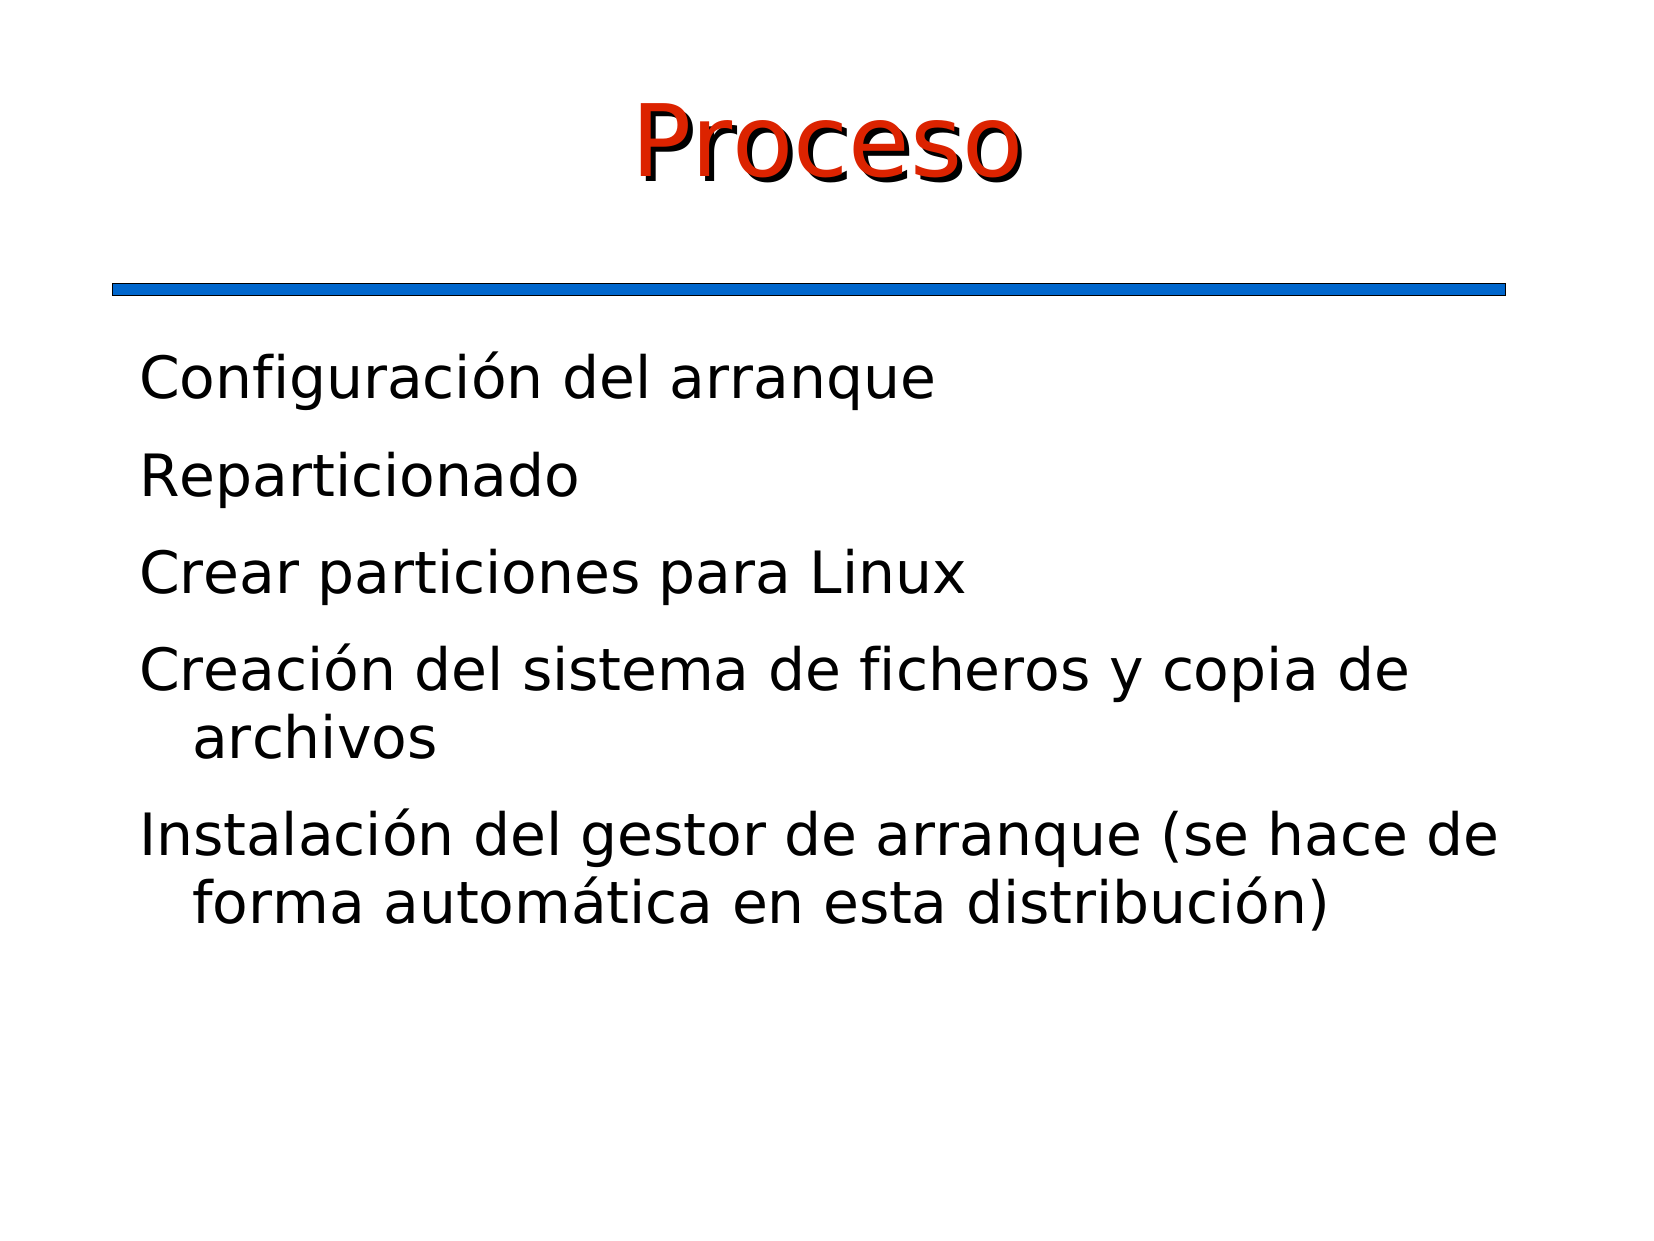

# Proceso
Configuración del arranque
Reparticionado
Crear particiones para Linux
Creación del sistema de ficheros y copia de archivos
Instalación del gestor de arranque (se hace de forma automática en esta distribución)